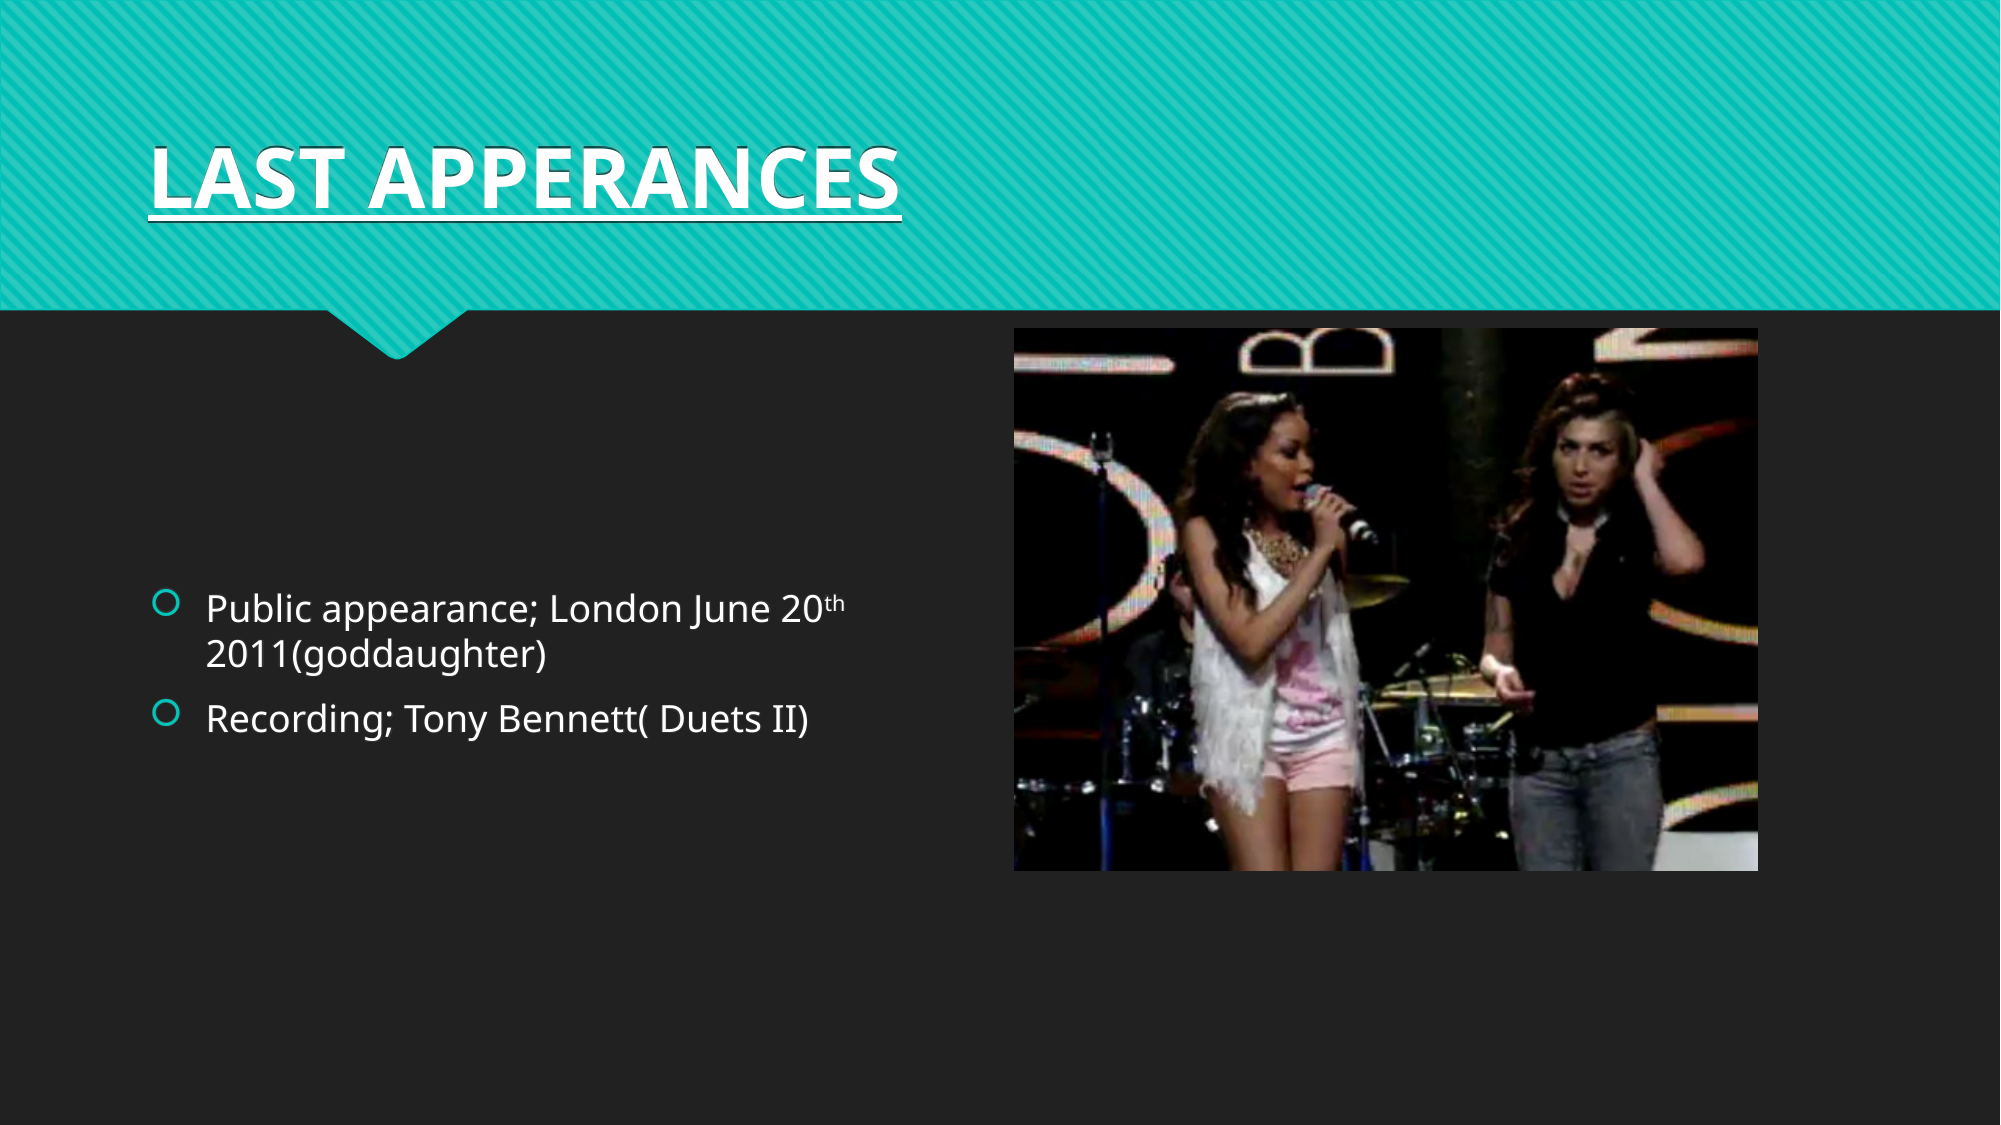

# LAST APPERANCES
Public appearance; London June 20th 2011(goddaughter)
Recording; Tony Bennett( Duets II)